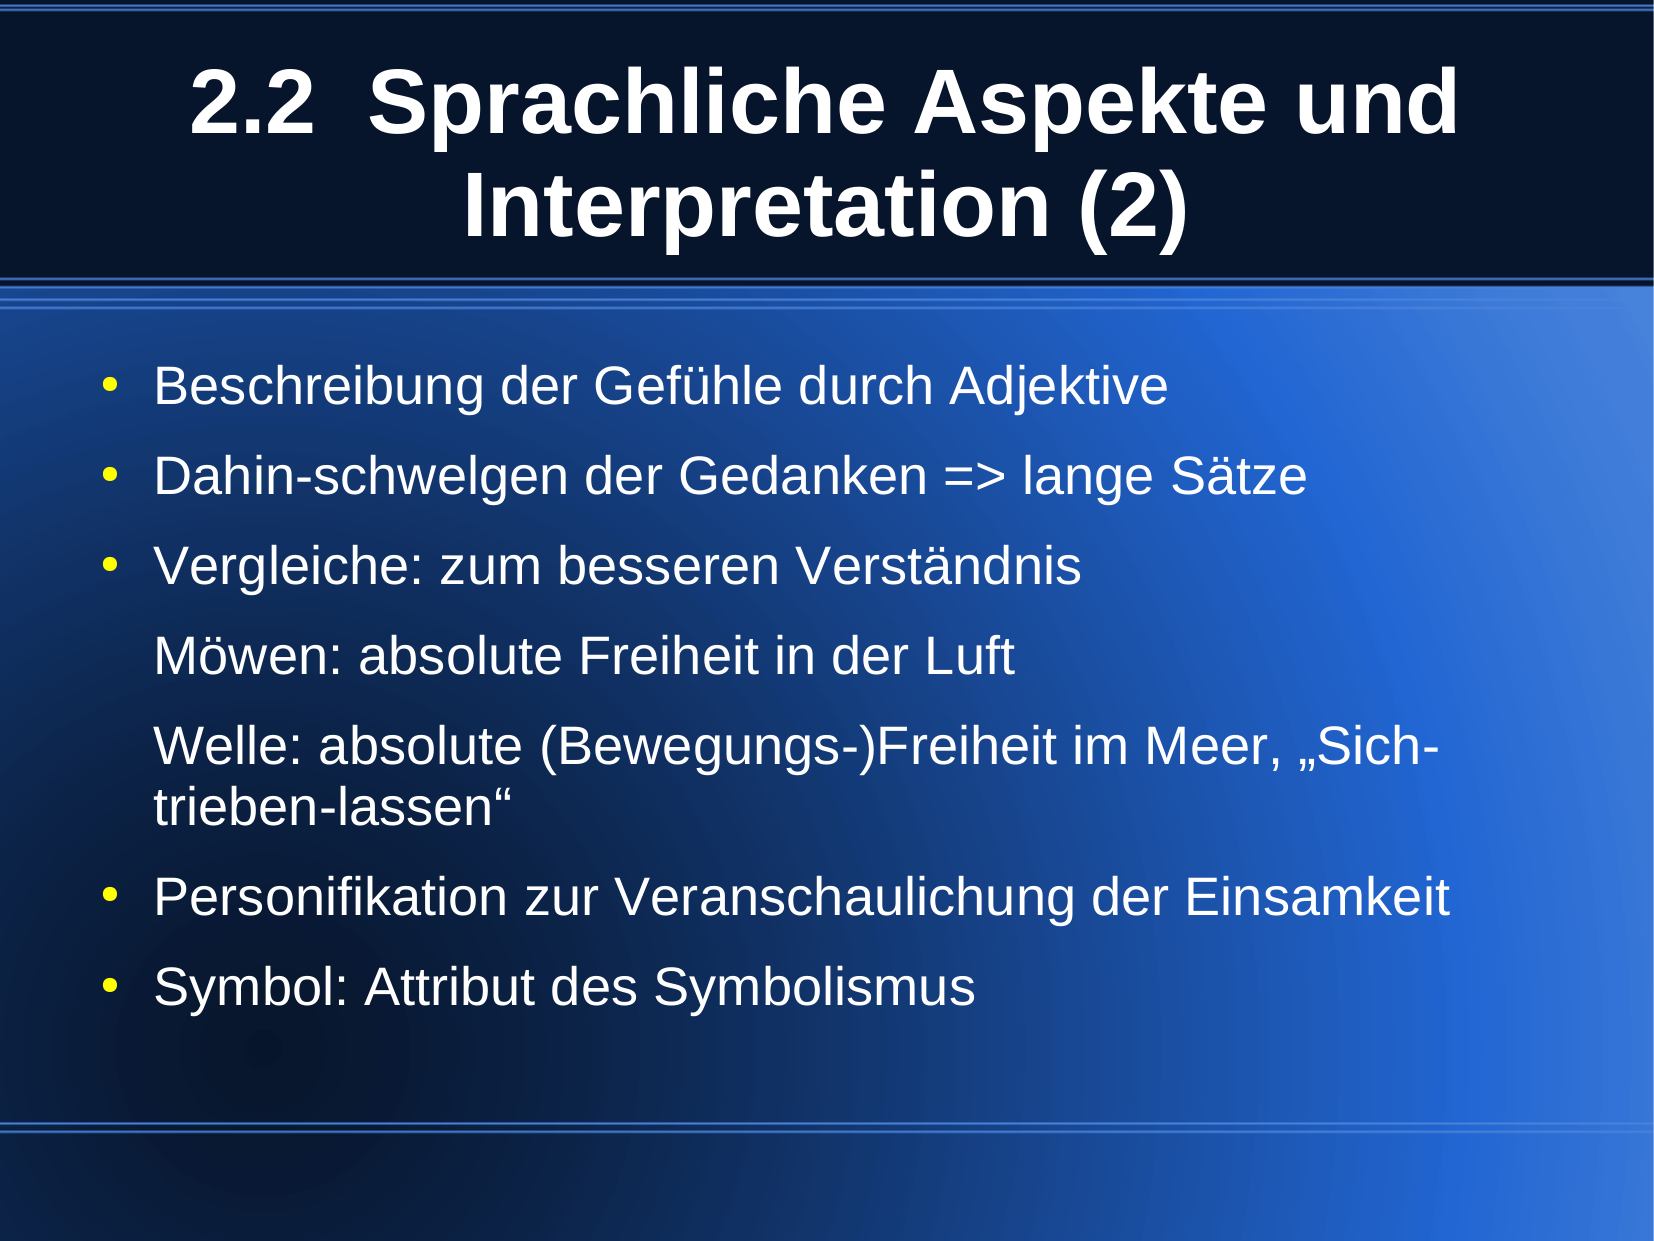

# 2.2 Sprachliche Aspekte und Interpretation (2)
Beschreibung der Gefühle durch Adjektive
Dahin-schwelgen der Gedanken => lange Sätze
Vergleiche: zum besseren Verständnis
Möwen: absolute Freiheit in der Luft
Welle: absolute (Bewegungs-)Freiheit im Meer, „Sich-trieben-lassen“
Personifikation zur Veranschaulichung der Einsamkeit
Symbol: Attribut des Symbolismus